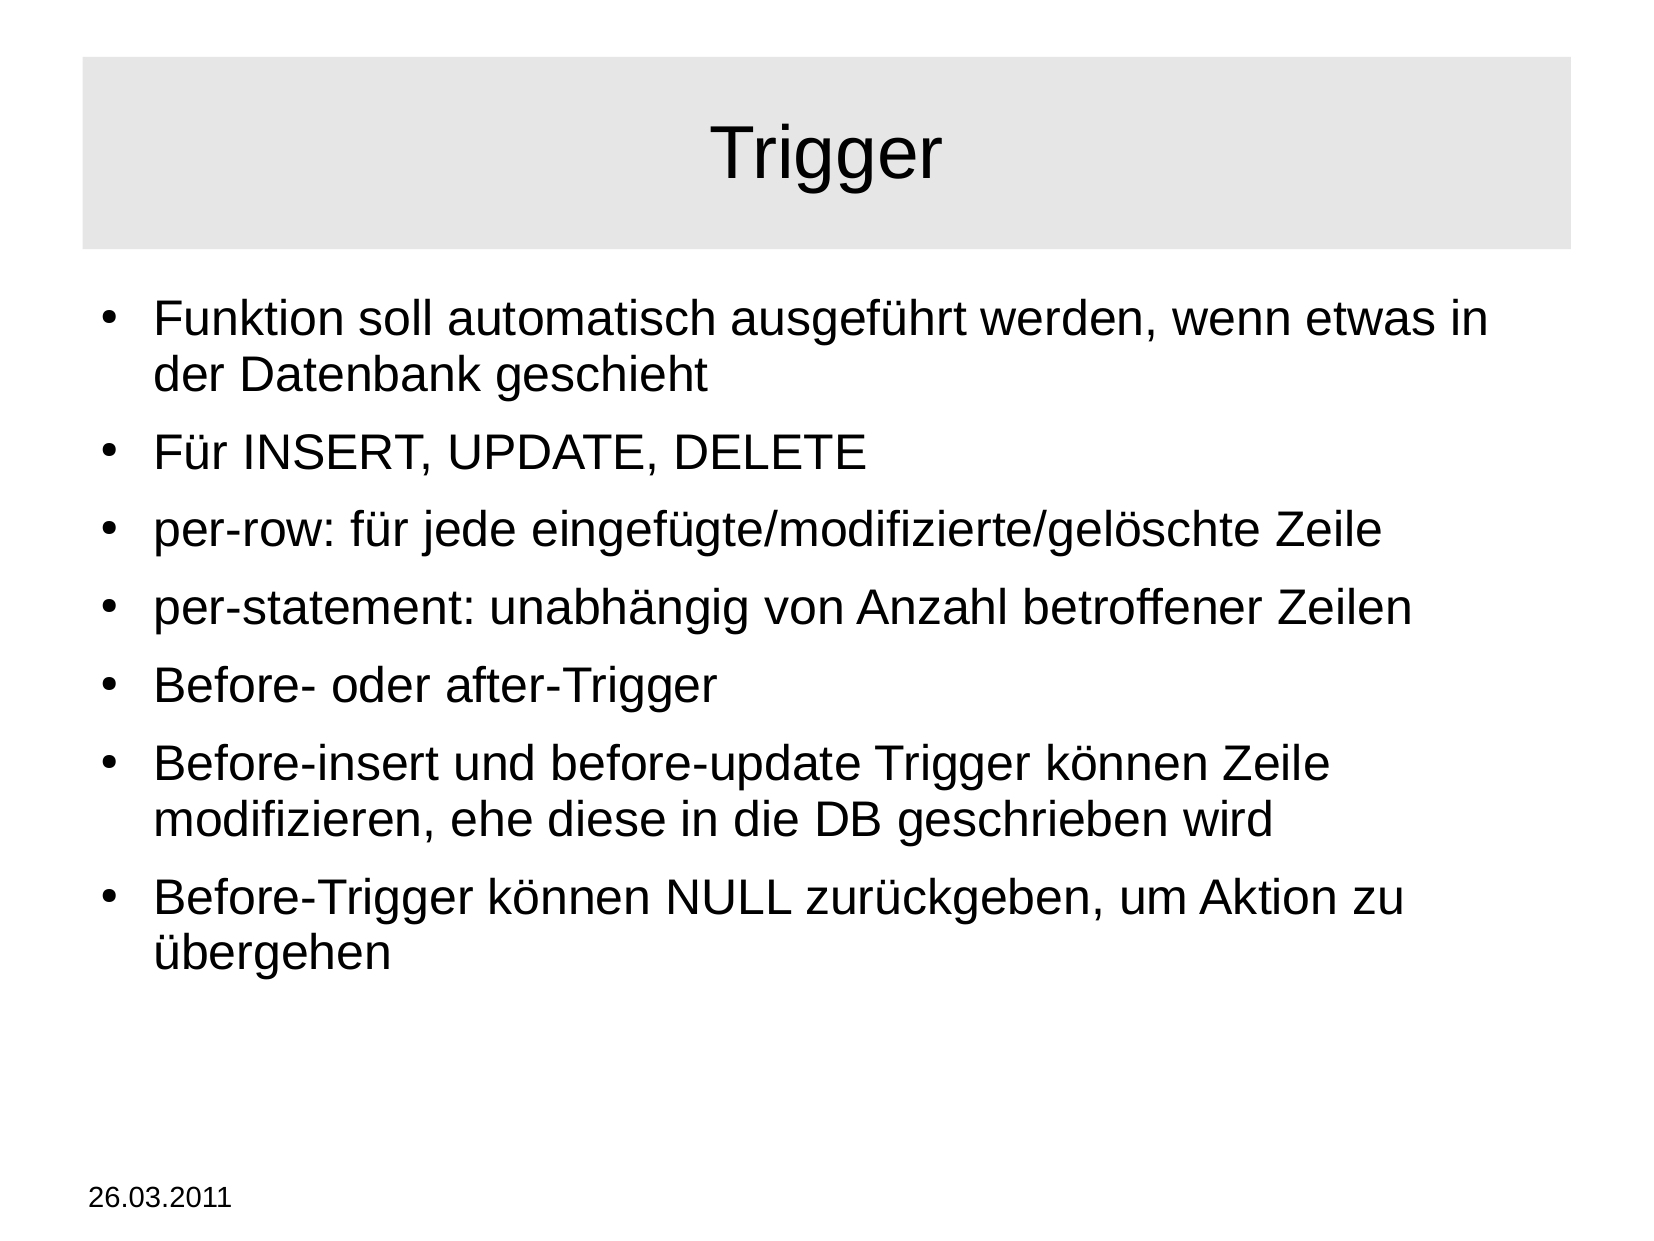

# Trigger
Funktion soll automatisch ausgeführt werden, wenn etwas in der Datenbank geschieht
Für INSERT, UPDATE, DELETE
per-row: für jede eingefügte/modifizierte/gelöschte Zeile
per-statement: unabhängig von Anzahl betroffener Zeilen
Before- oder after-Trigger
Before-insert und before-update Trigger können Zeile modifizieren, ehe diese in die DB geschrieben wird
Before-Trigger können NULL zurückgeben, um Aktion zu übergehen
26.03.2011